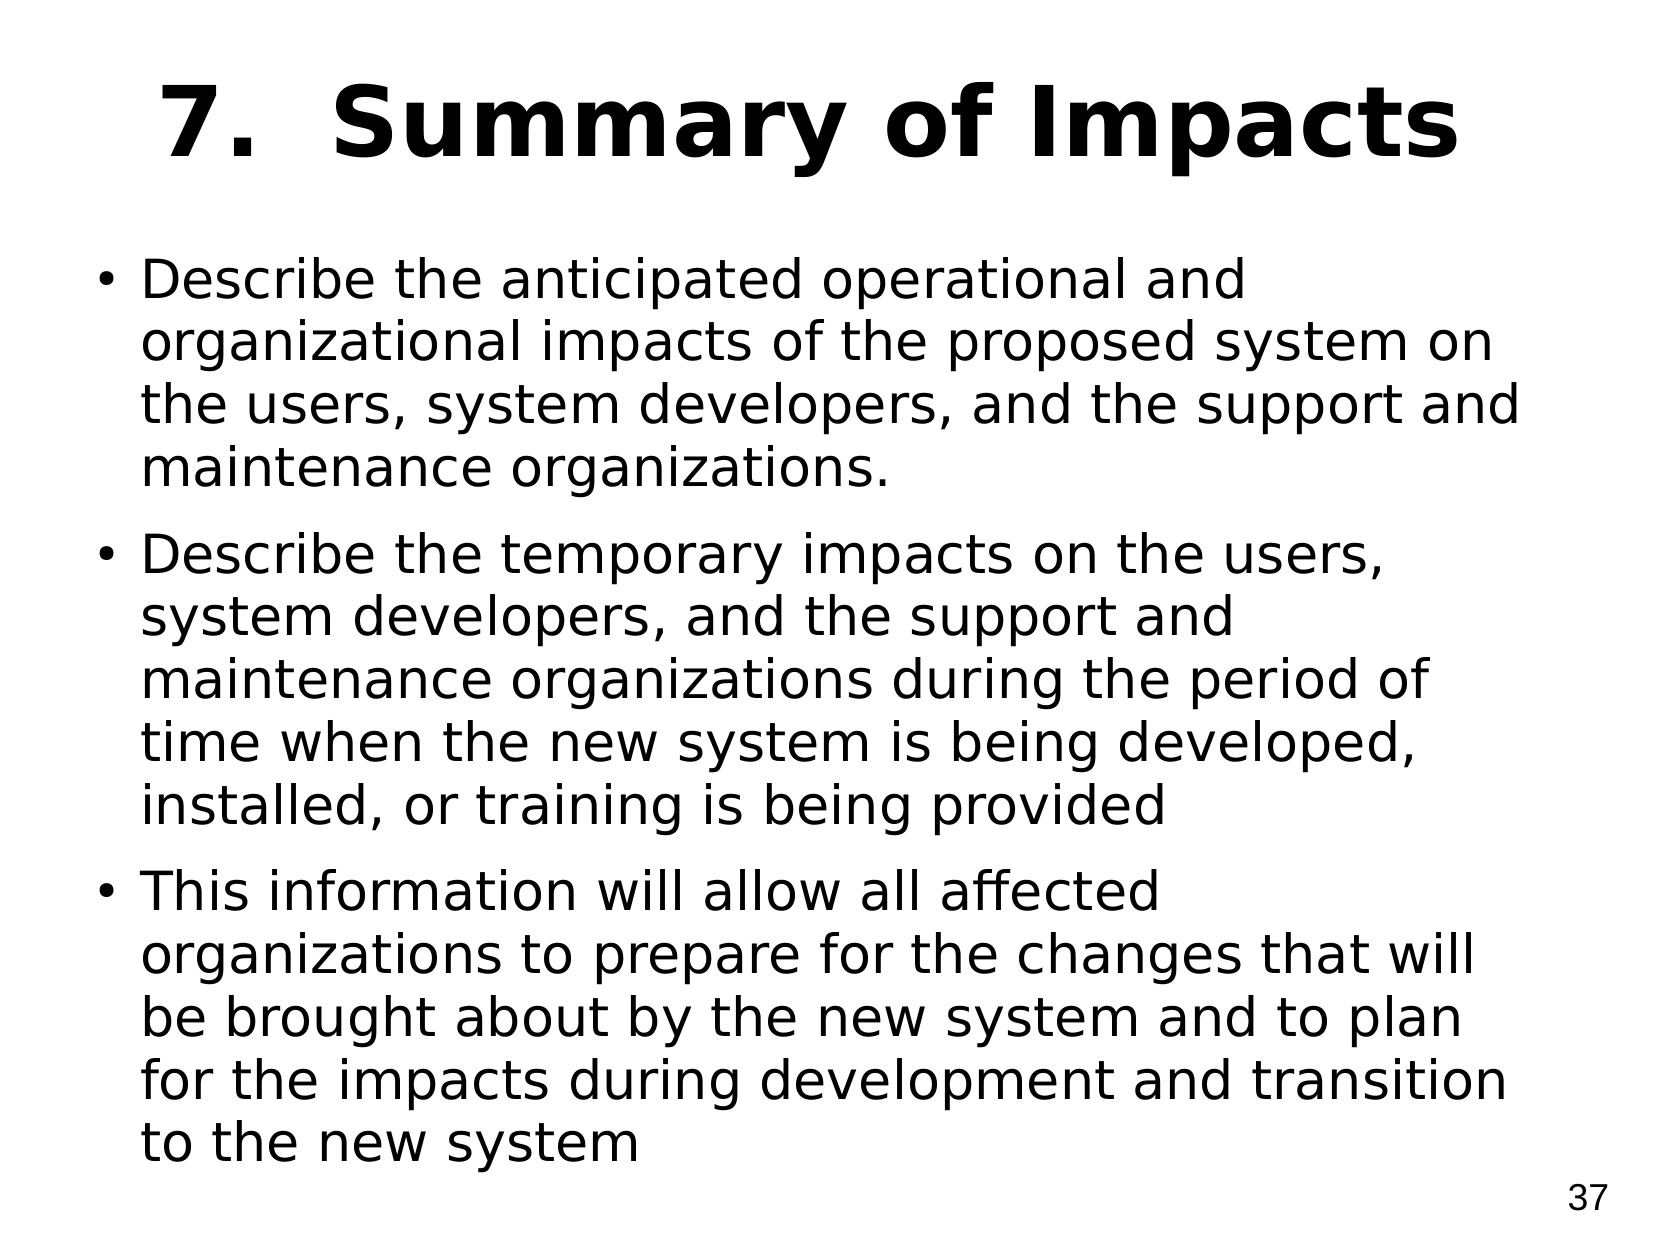

# 7. Summary of Impacts
Describe the anticipated operational and organizational impacts of the proposed system on the users, system developers, and the support and maintenance organizations.
Describe the temporary impacts on the users, system developers, and the support and maintenance organizations during the period of time when the new system is being developed, installed, or training is being provided
This information will allow all affected organizations to prepare for the changes that will be brought about by the new system and to plan for the impacts during development and transition to the new system